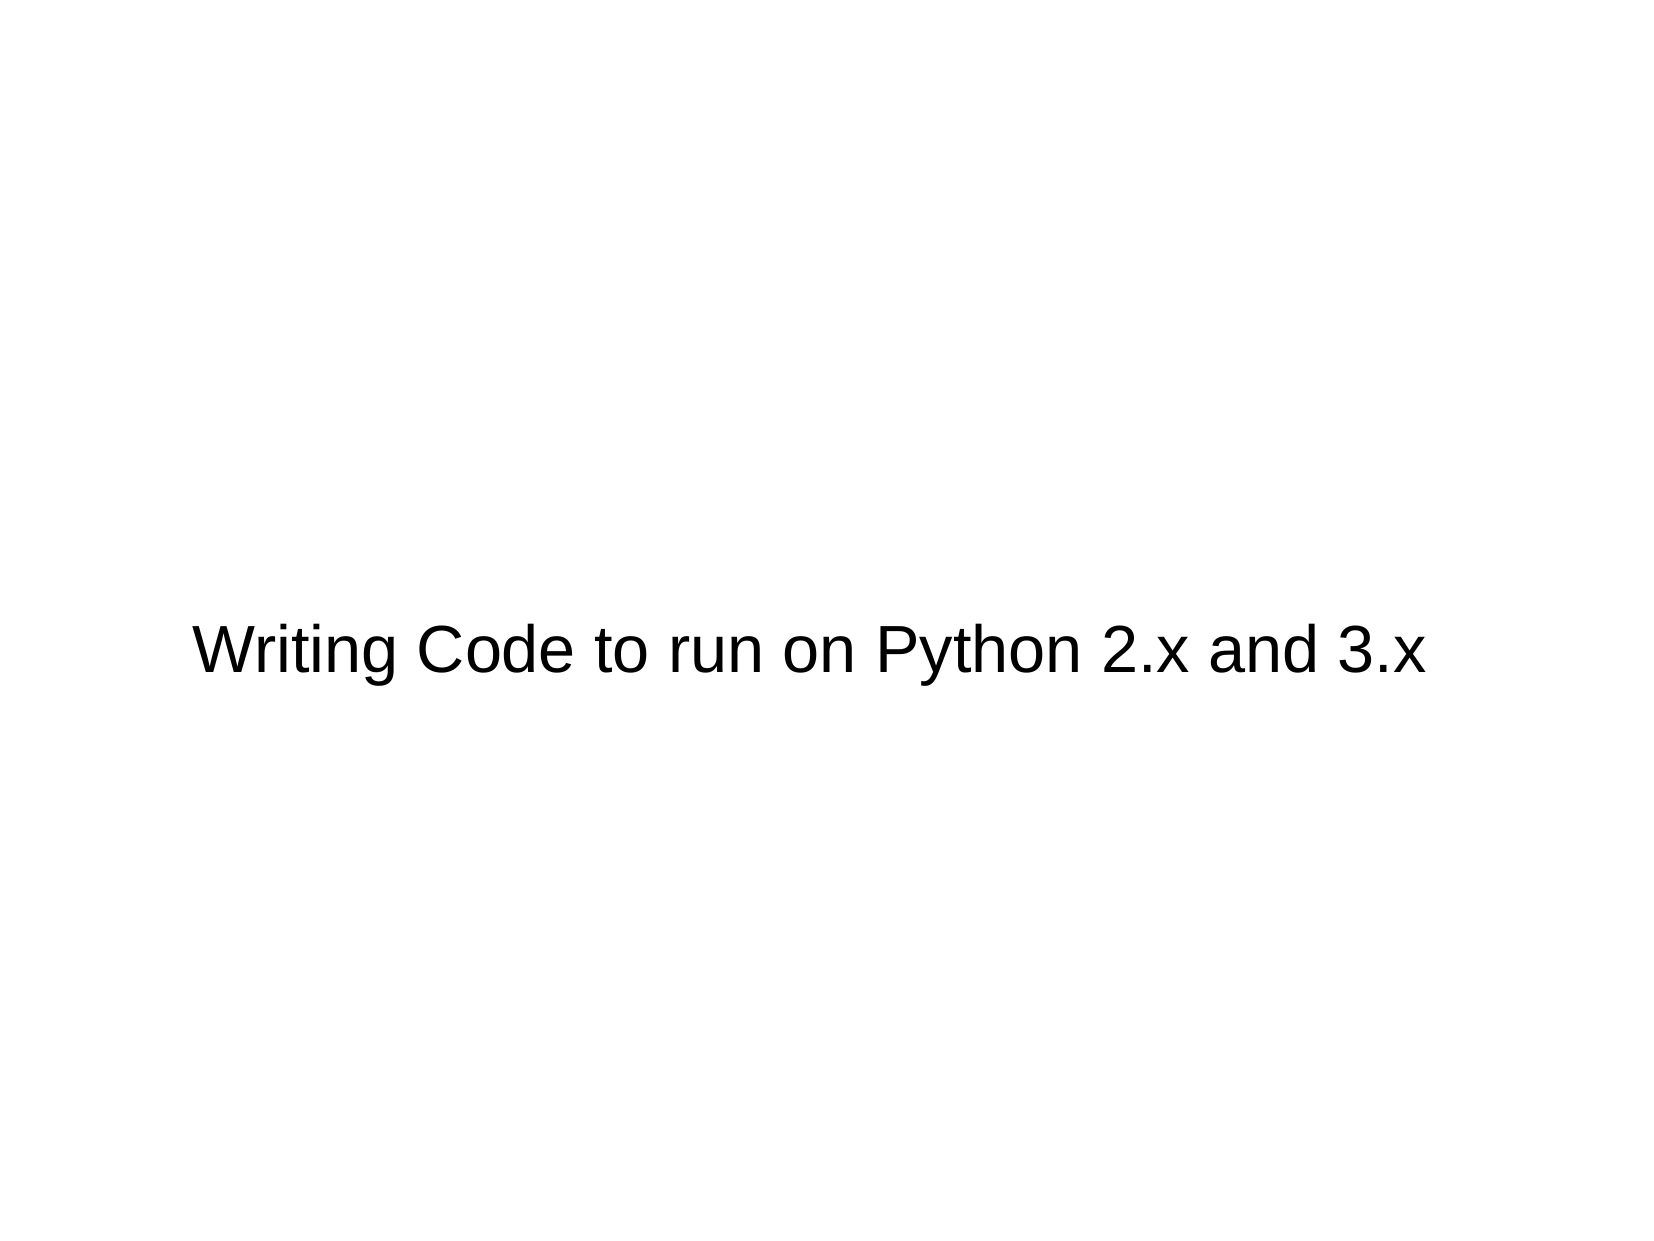

#
Writing Code to run on Python 2.x and 3.x